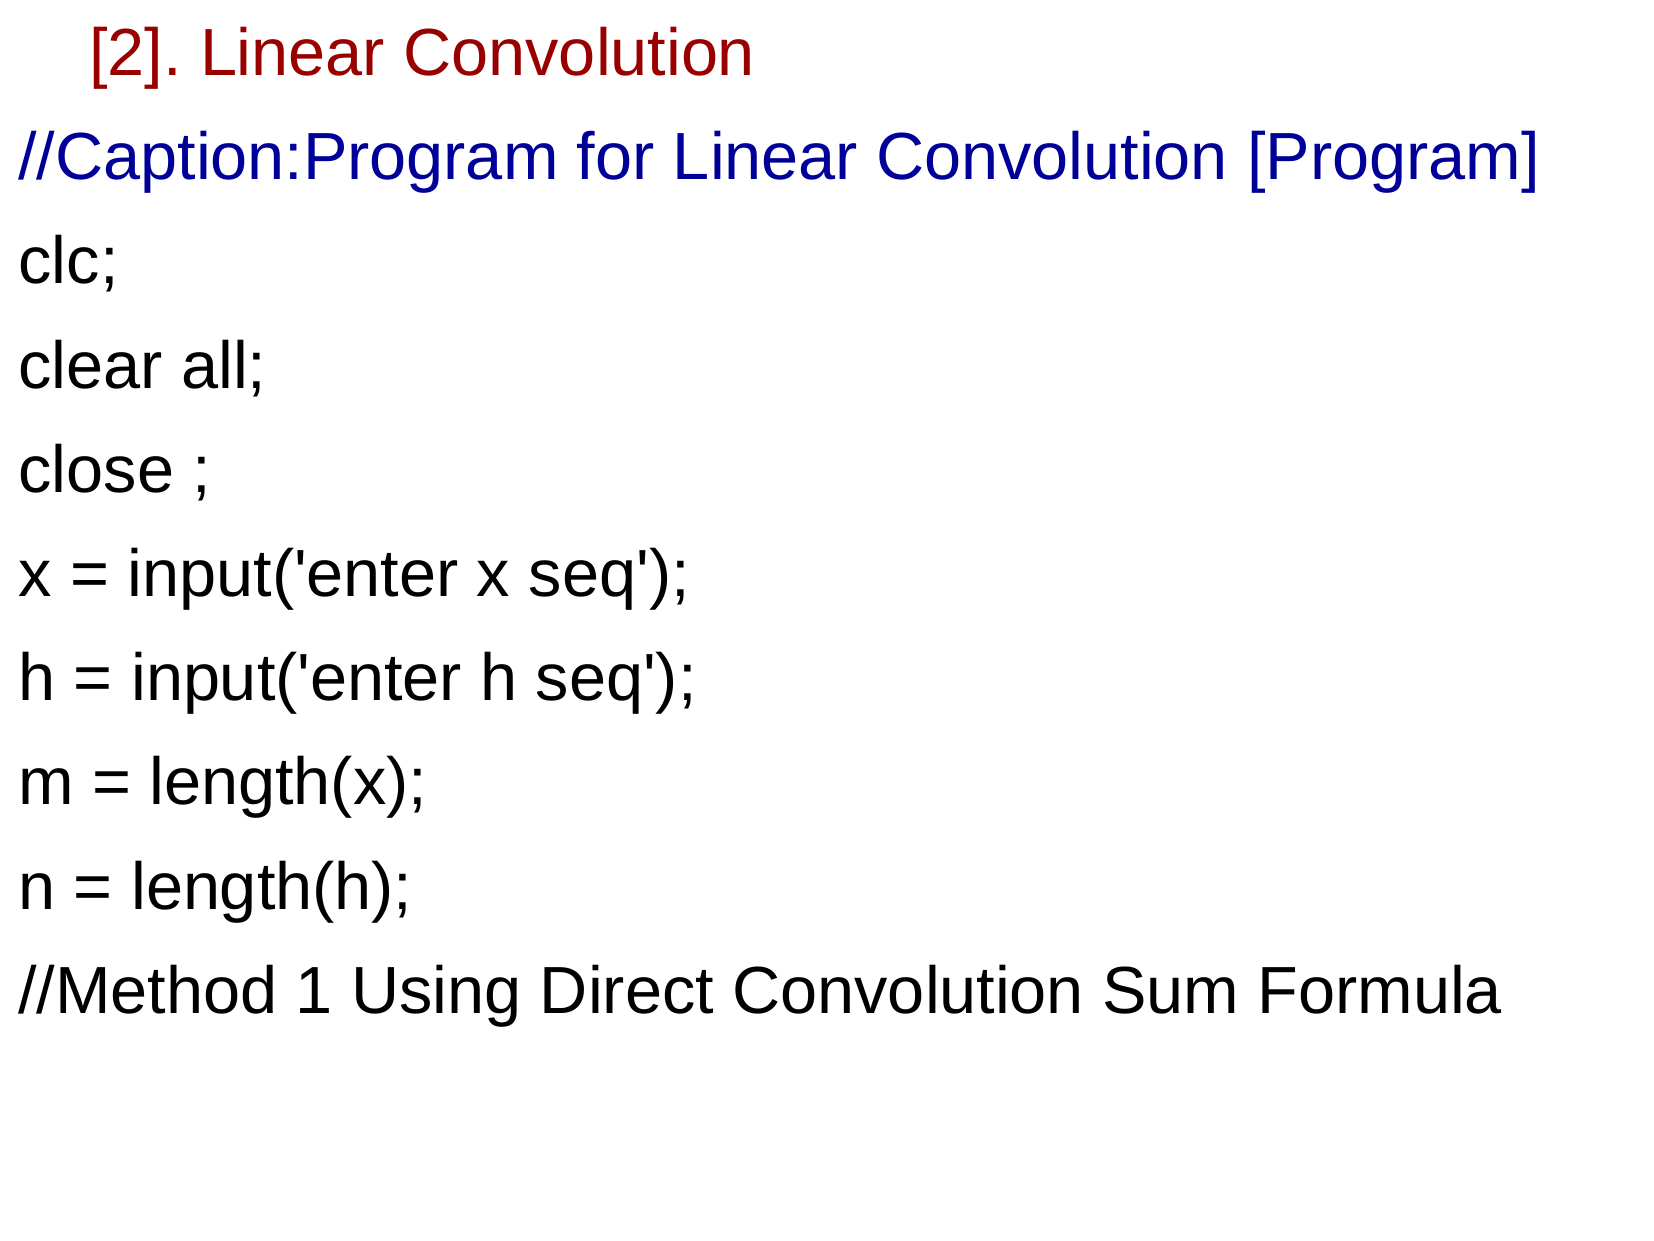

# [2]. Linear Convolution
//Caption:Program for Linear Convolution [Program]
clc;
clear all;
close ;
x = input('enter x seq');
h = input('enter h seq');
m = length(x);
n = length(h);
//Method 1 Using Direct Convolution Sum Formula